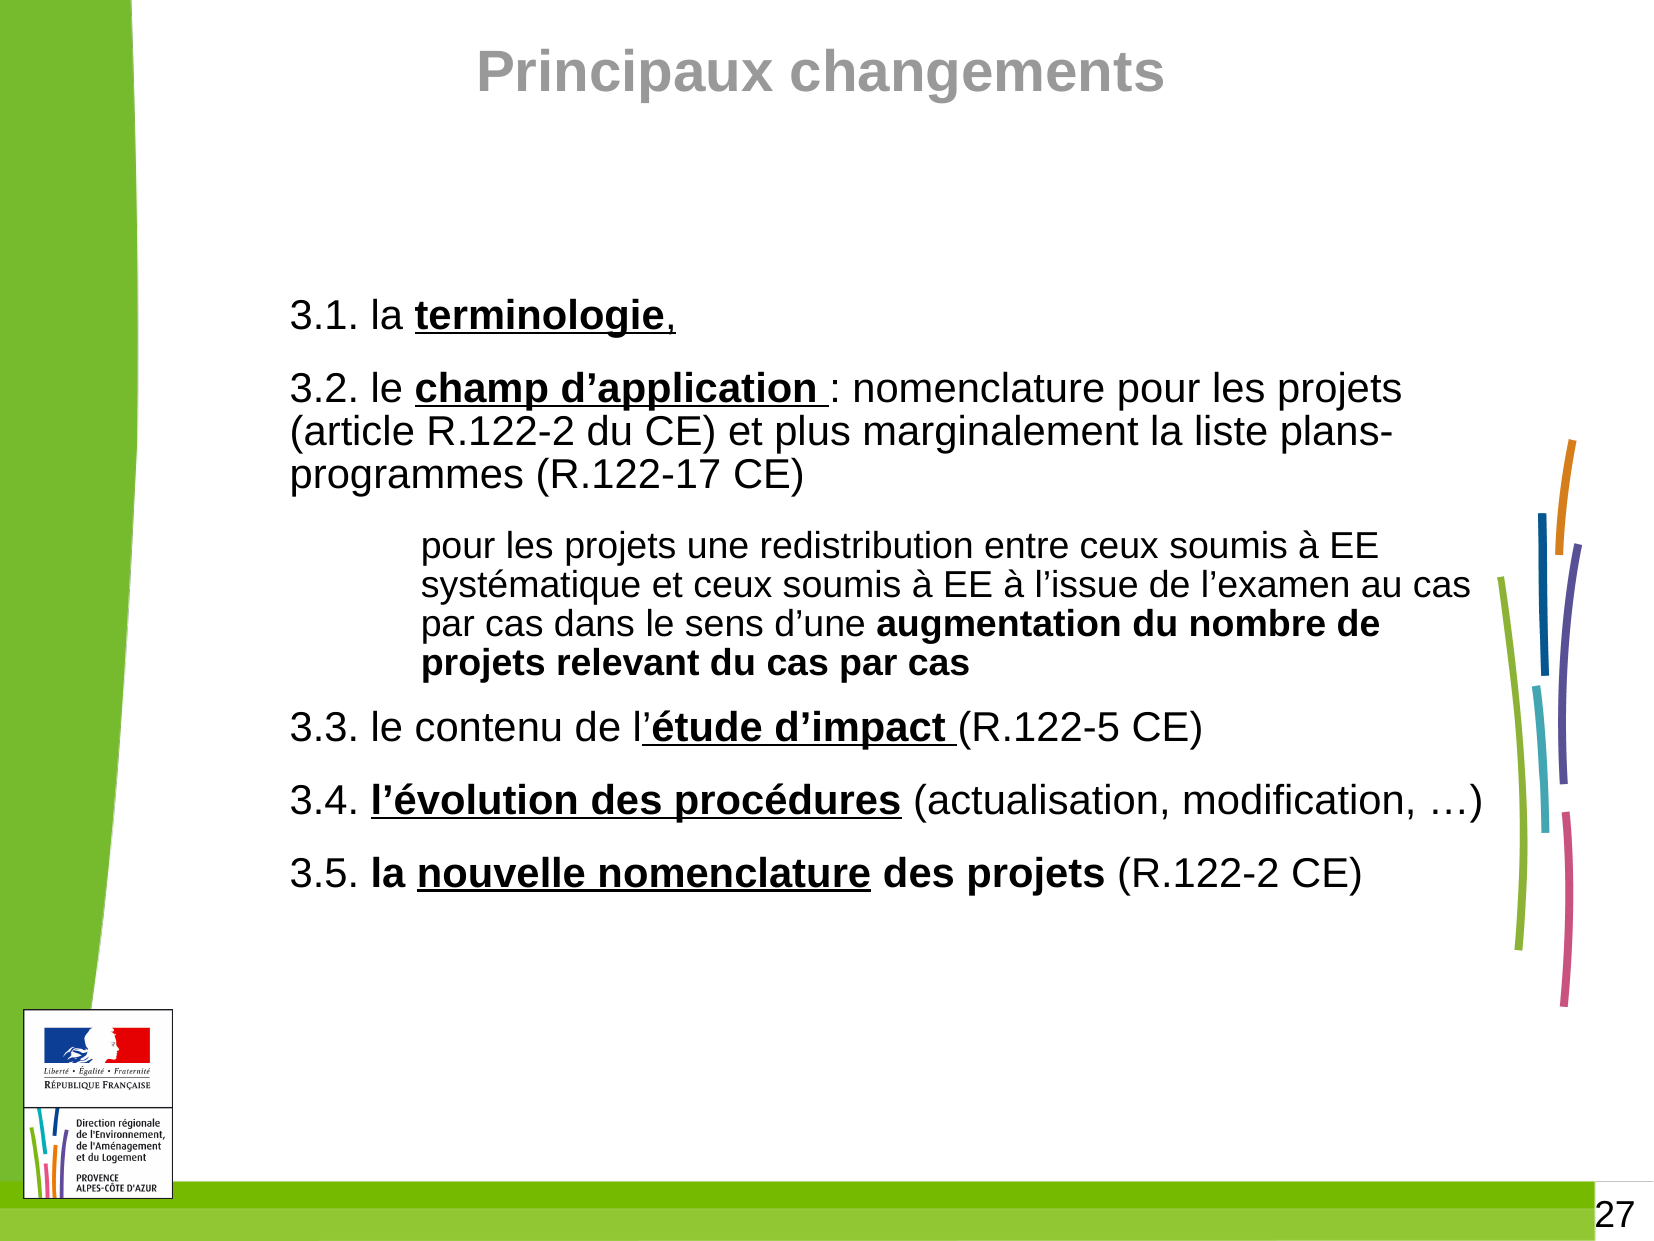

# Principaux changements
3.1. la terminologie,
3.2. le champ d’application : nomenclature pour les projets (article R.122-2 du CE) et plus marginalement la liste plans-programmes (R.122-17 CE)
pour les projets une redistribution entre ceux soumis à EE systématique et ceux soumis à EE à l’issue de l’examen au cas par cas dans le sens d’une augmentation du nombre de projets relevant du cas par cas
3.3. le contenu de l’étude d’impact (R.122-5 CE)
3.4. l’évolution des procédures (actualisation, modification, …)
3.5. la nouvelle nomenclature des projets (R.122-2 CE)